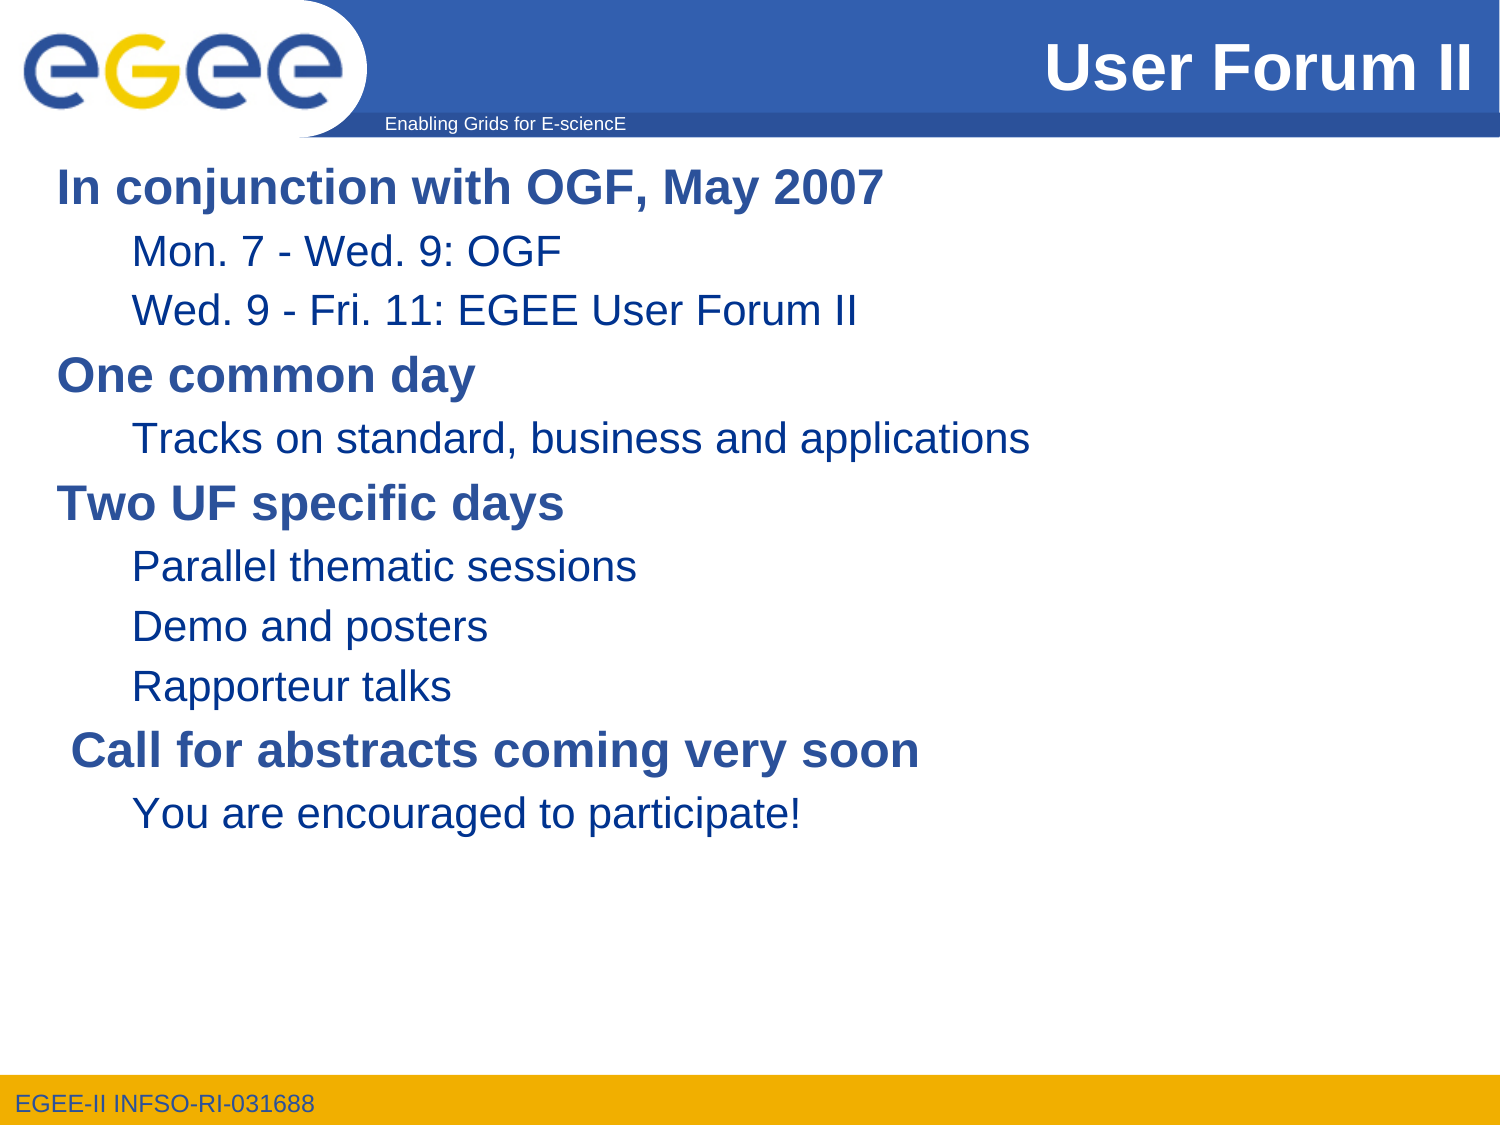

# User Forum II
In conjunction with OGF, May 2007
Mon. 7 - Wed. 9: OGF
Wed. 9 - Fri. 11: EGEE User Forum II
One common day
Tracks on standard, business and applications
Two UF specific days
Parallel thematic sessions
Demo and posters
Rapporteur talks
 Call for abstracts coming very soon
You are encouraged to participate!